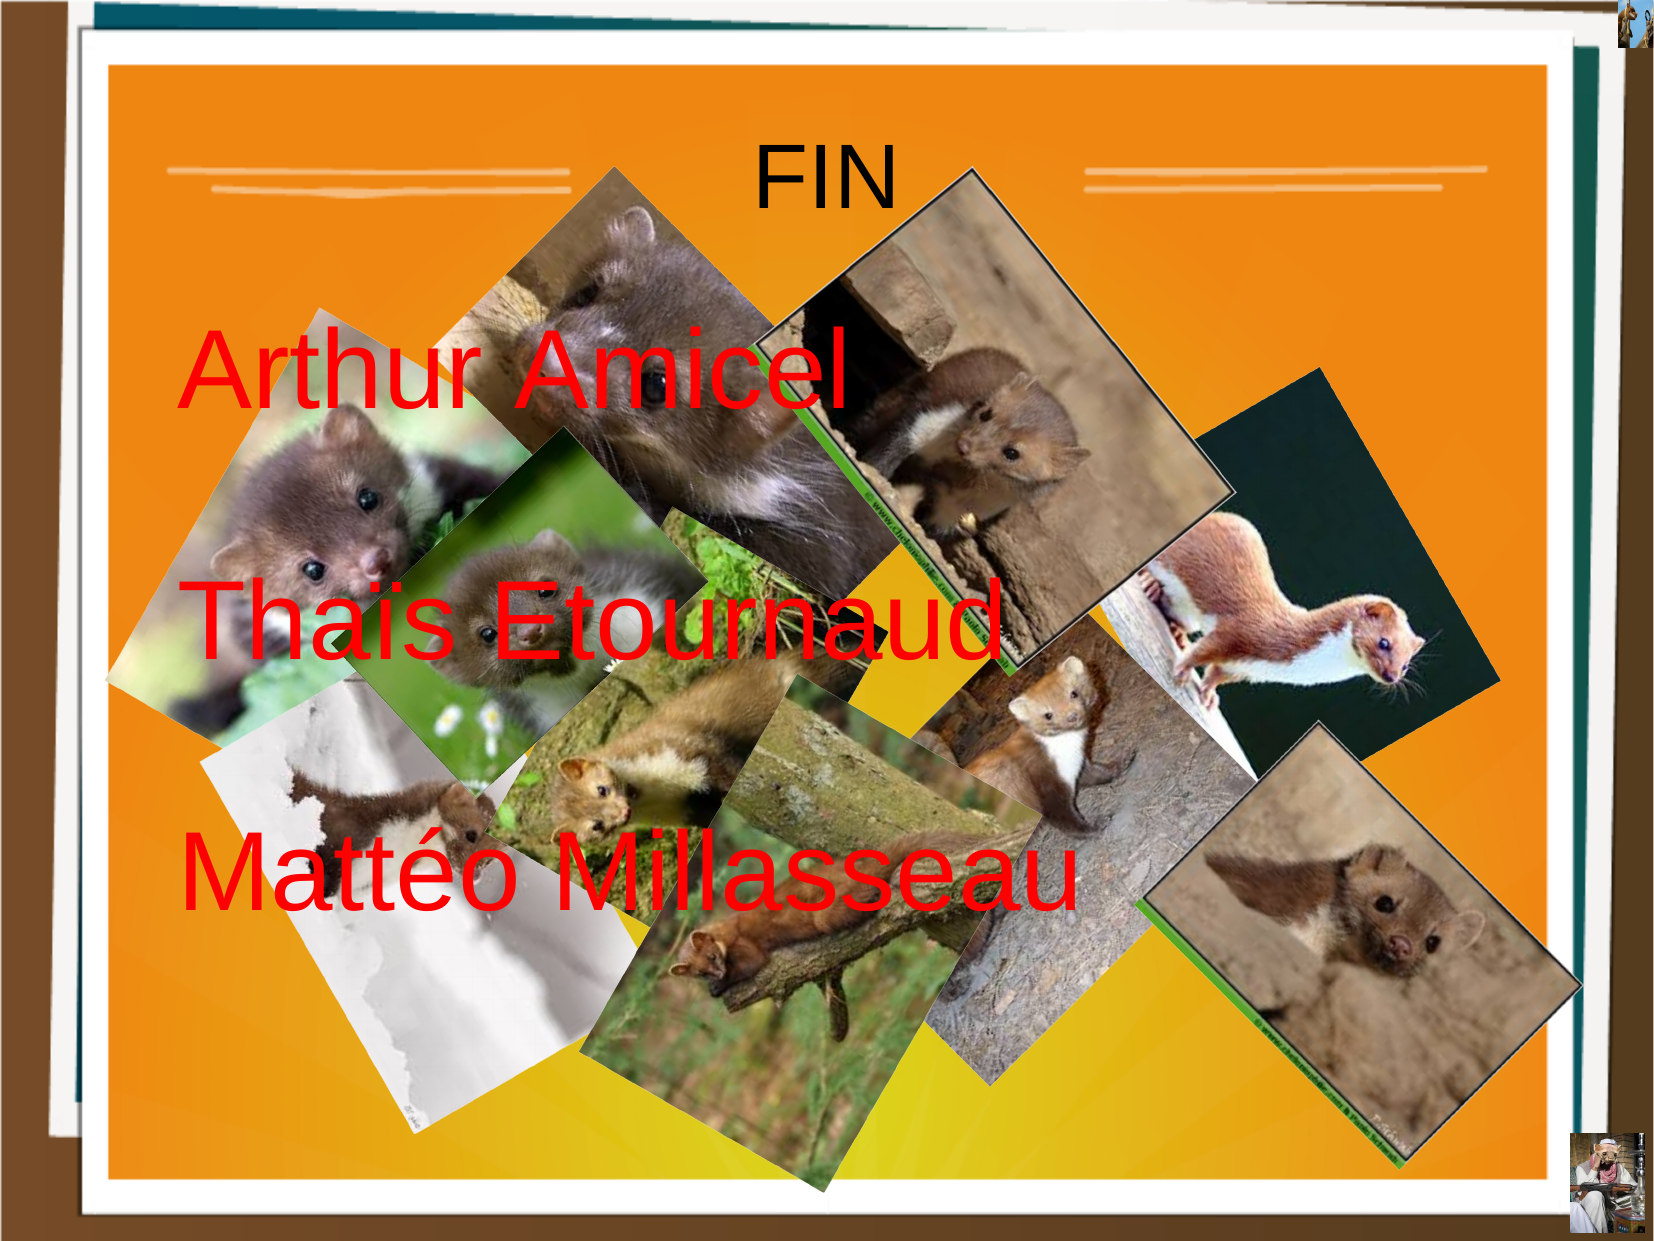

# FIN
Arthur Amicel
Thaïs Etournaud
Mattéo Millasseau